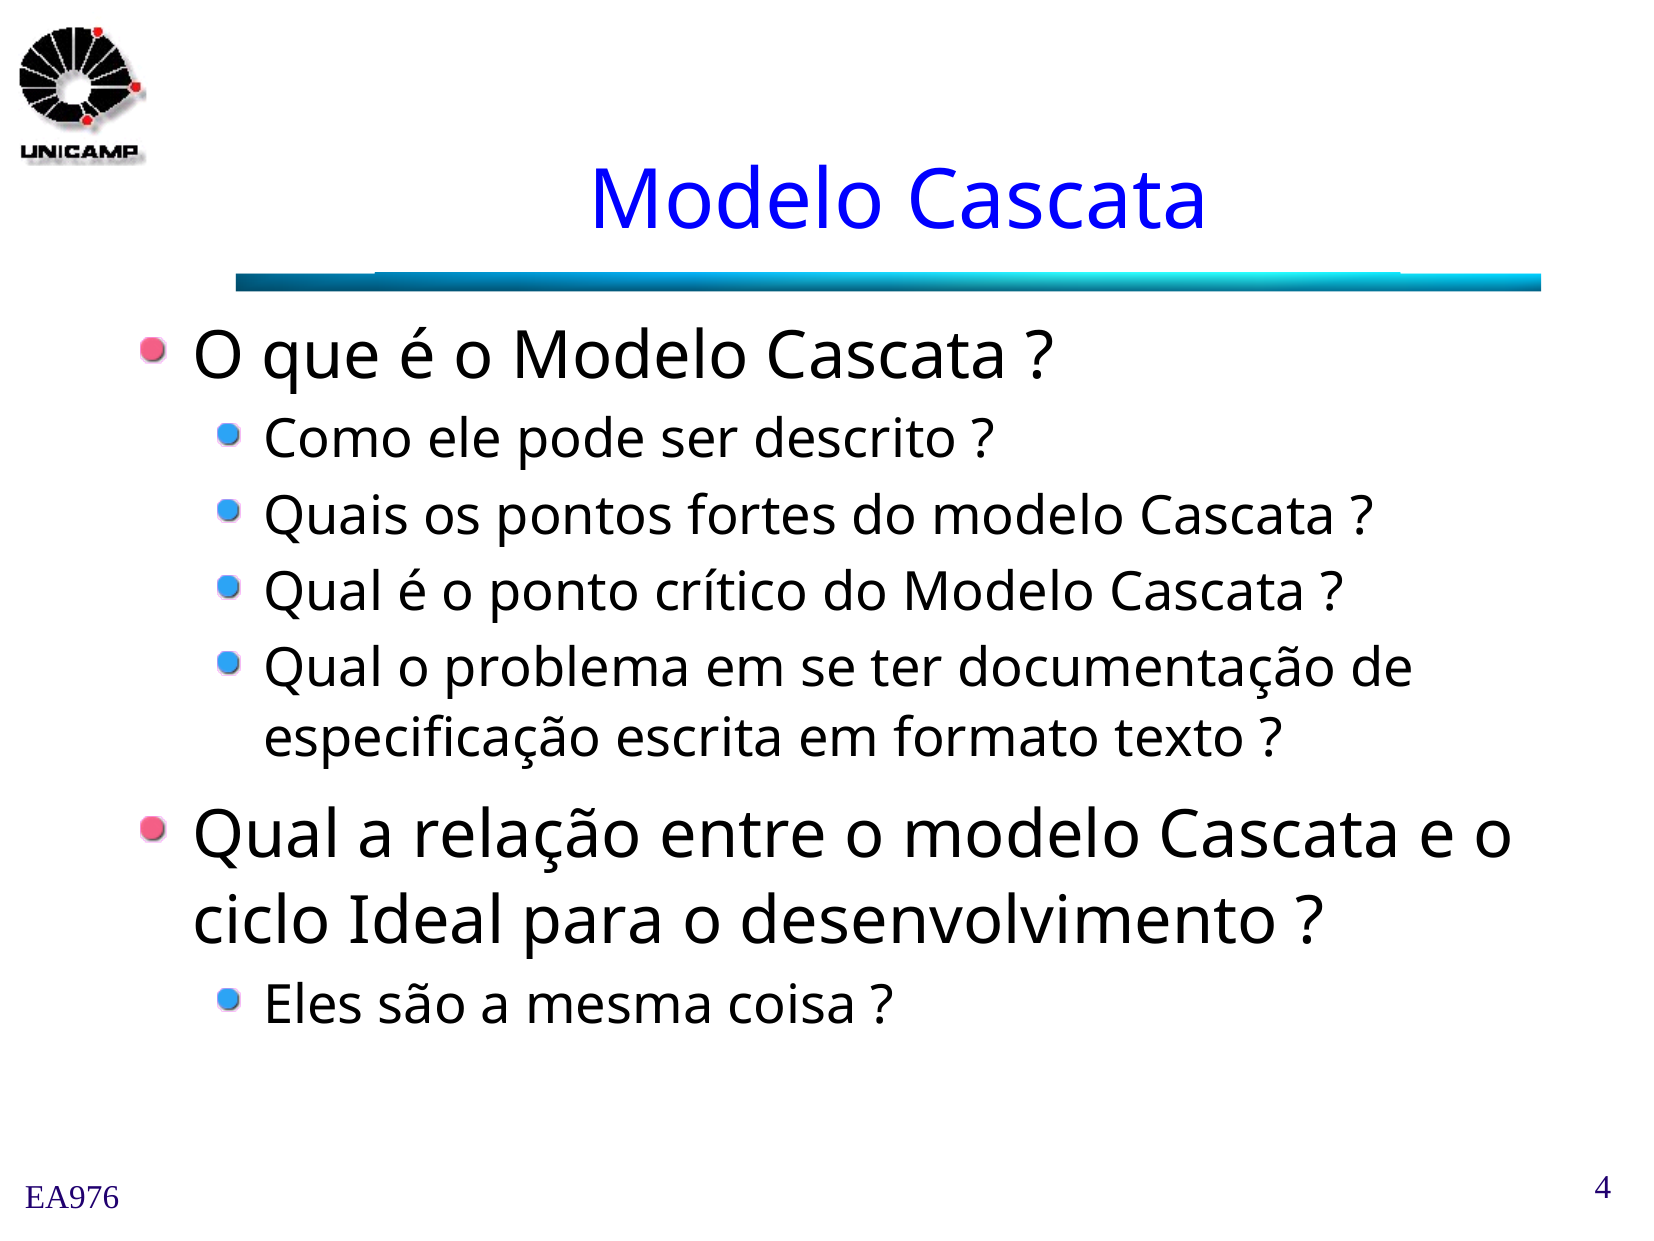

# Modelo Cascata
O que é o Modelo Cascata ?
Como ele pode ser descrito ?
Quais os pontos fortes do modelo Cascata ?
Qual é o ponto crítico do Modelo Cascata ?
Qual o problema em se ter documentação de especificação escrita em formato texto ?
Qual a relação entre o modelo Cascata e o ciclo Ideal para o desenvolvimento ?
Eles são a mesma coisa ?
4